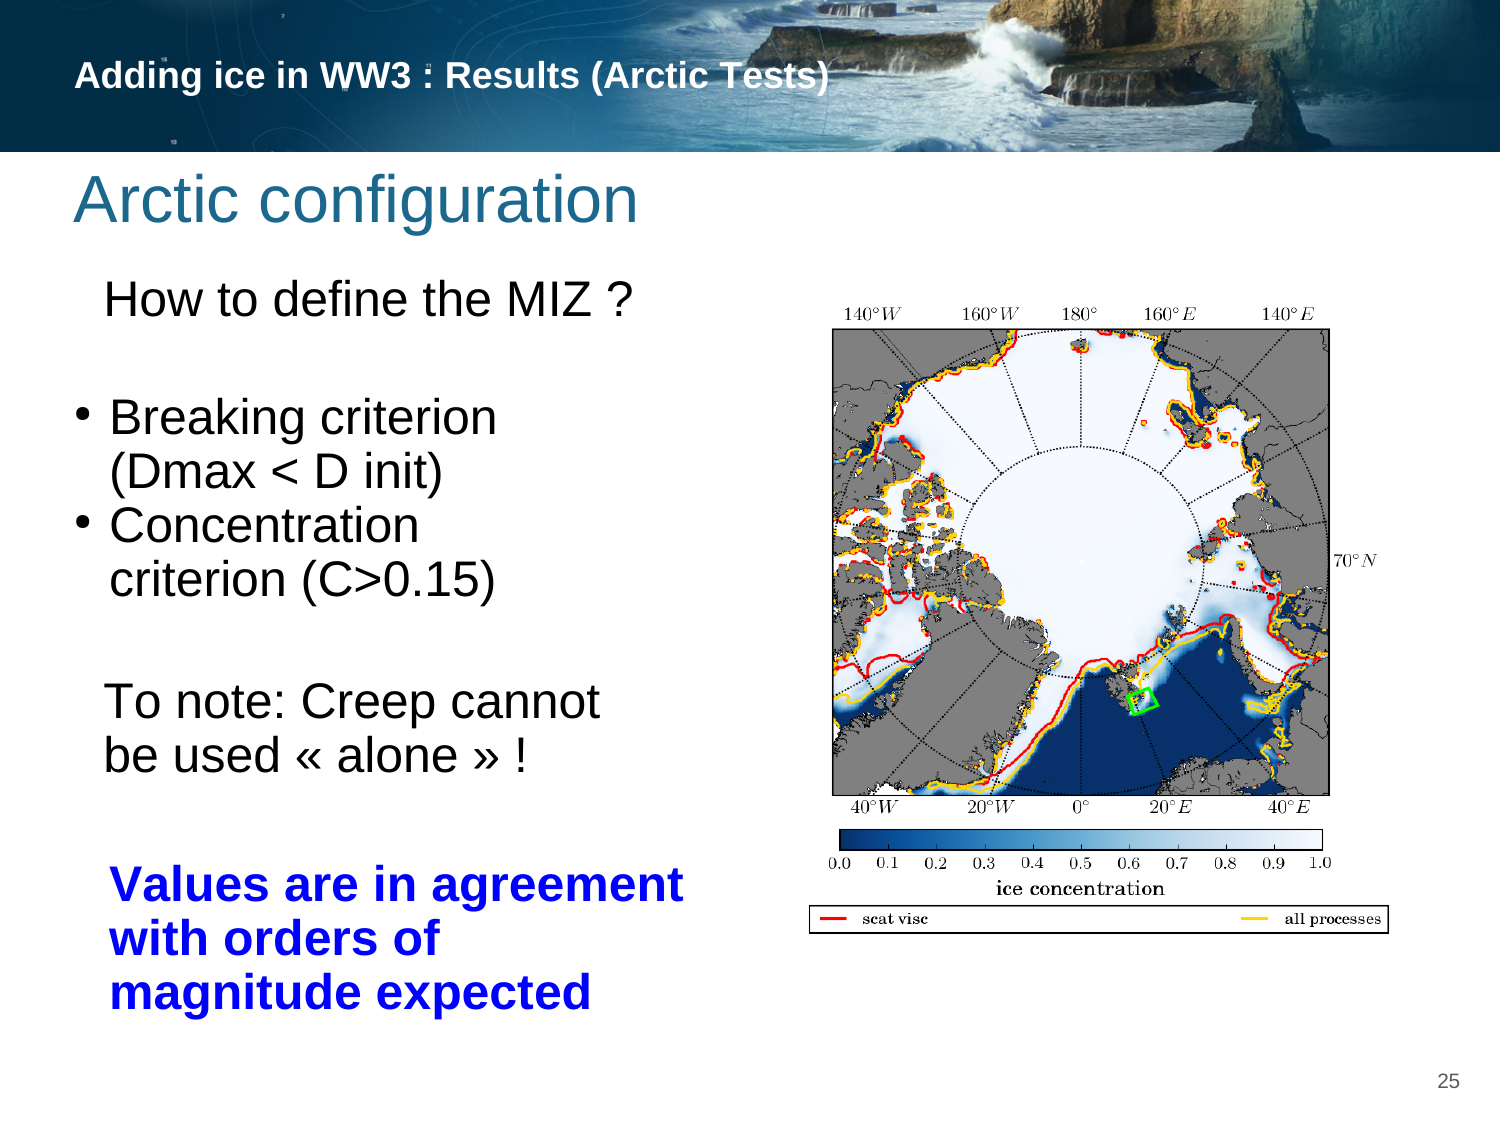

Adding ice in WW3 : Results (Arctic Tests)
# Arctic configuration
How to define the MIZ ?
Breaking criterion (Dmax < D init)
Concentration criterion (C>0.15)
To note: Creep cannot be used « alone » !
Values are in agreement with orders of magnitude expected